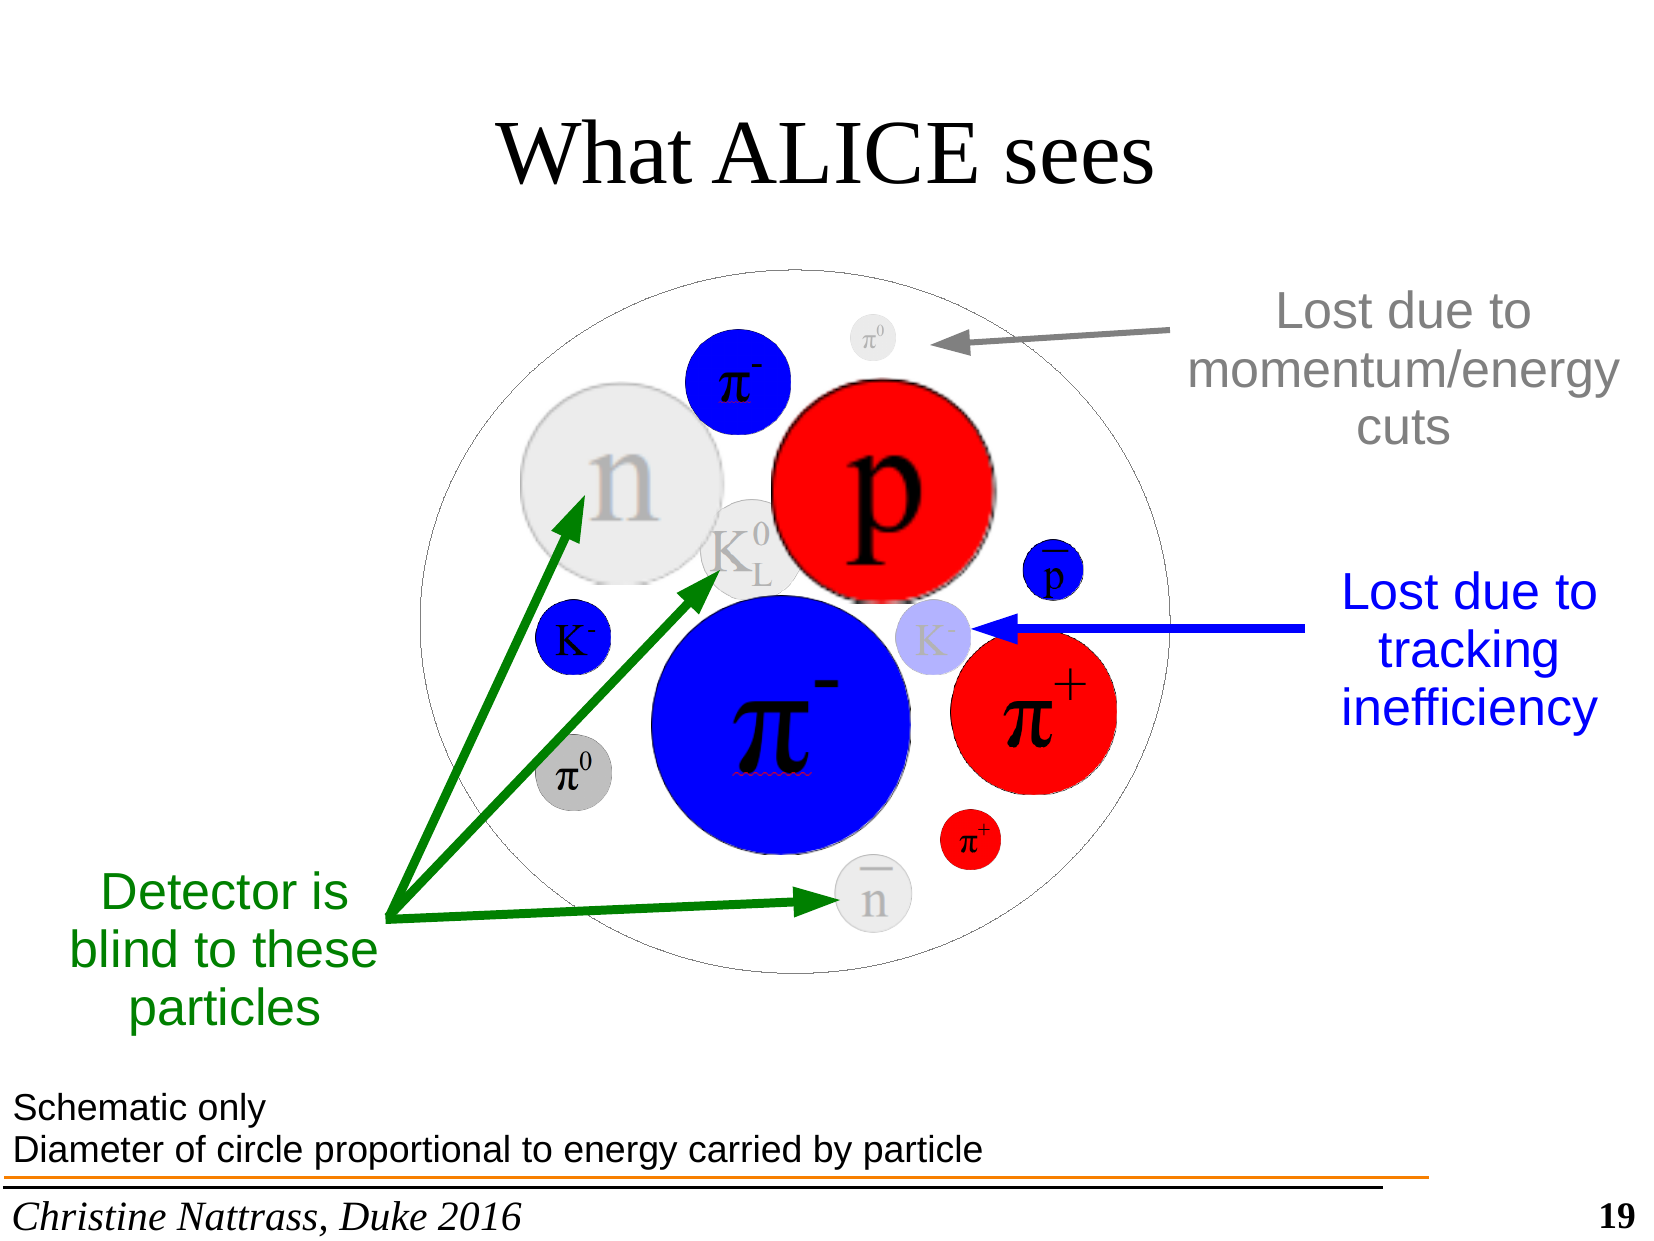

# What ALICE sees
Lost due to momentum/energy cuts
Lost due to tracking inefficiency
Detector is blind to these particles
Schematic only
Diameter of circle proportional to energy carried by particle